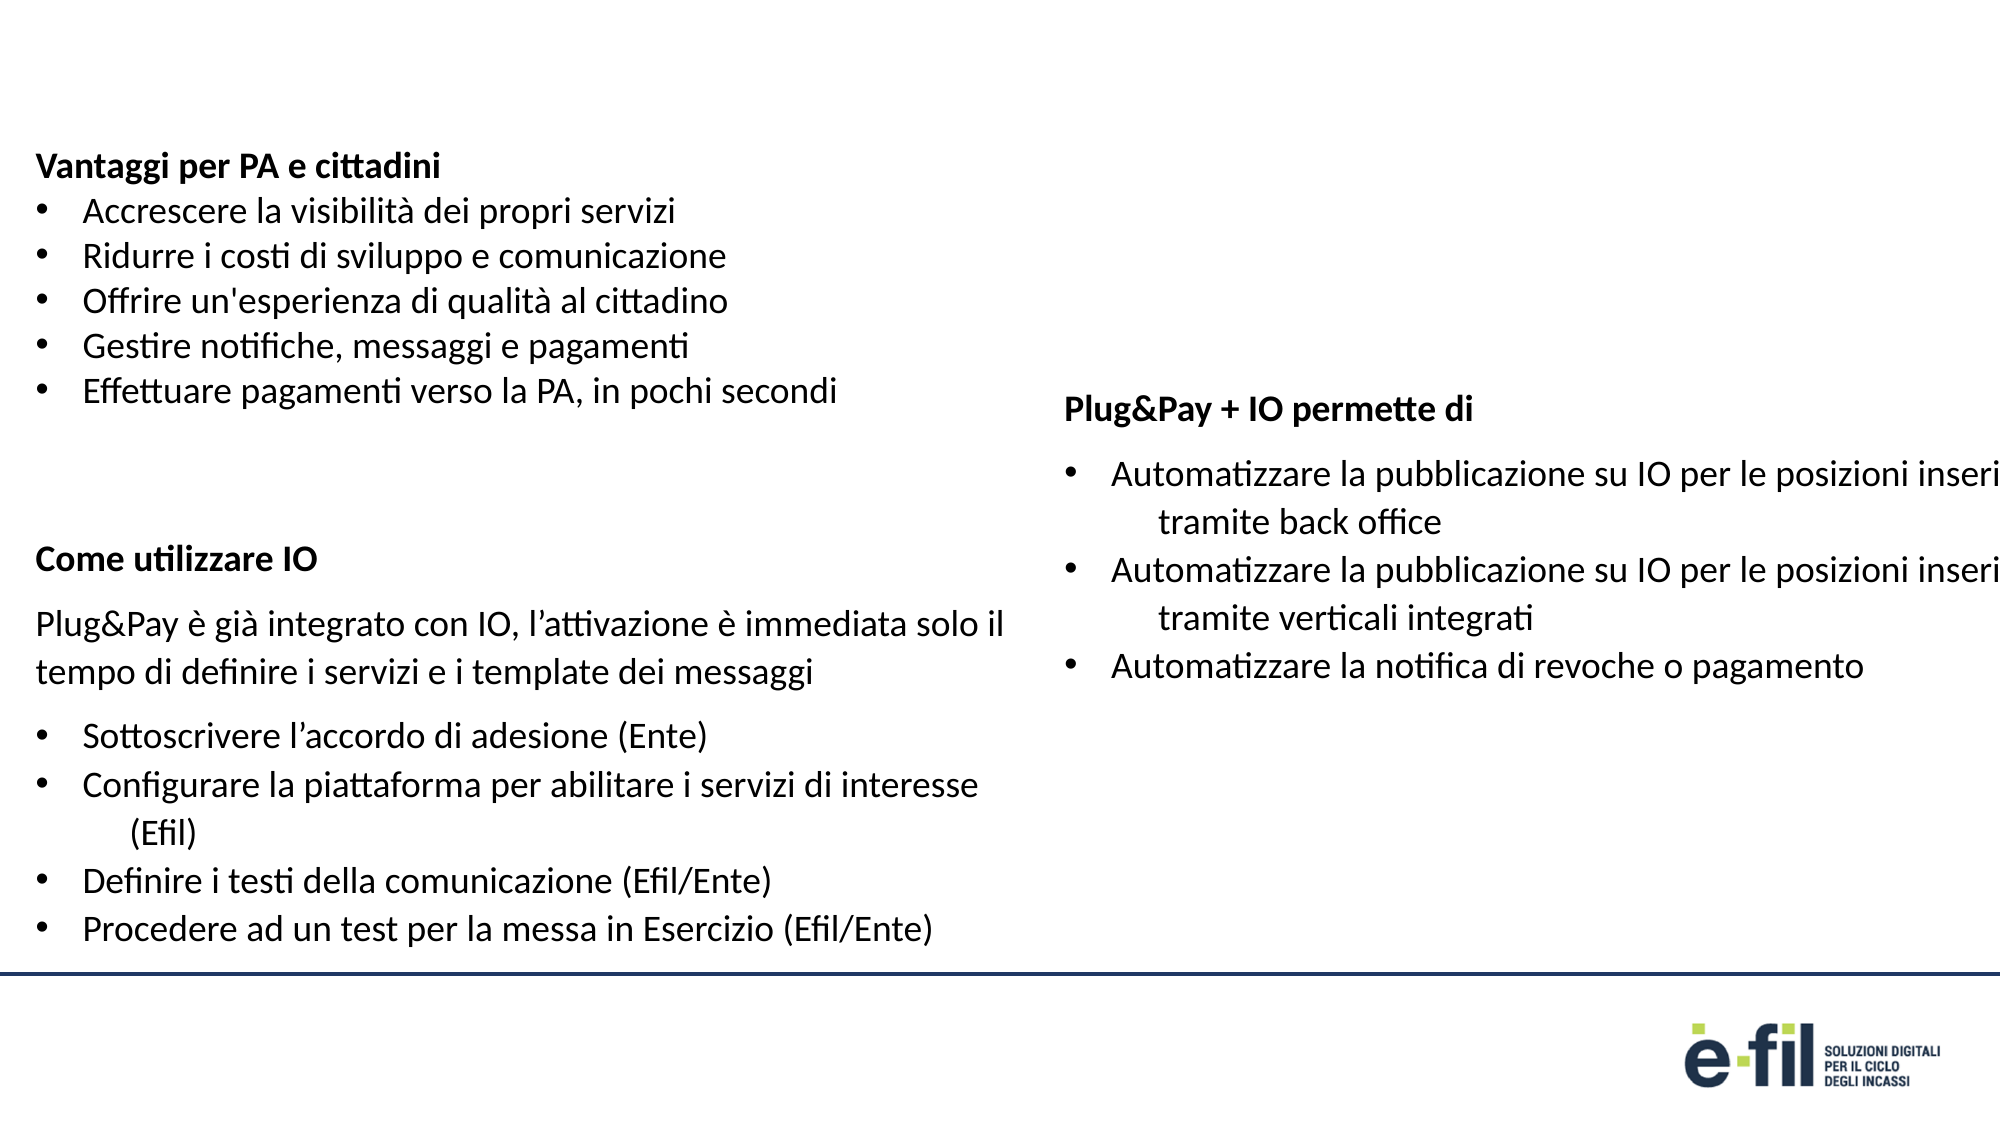

Vantaggi per PA e cittadini
Accrescere la visibilità dei propri servizi
Ridurre i costi di sviluppo e comunicazione
Offrire un'esperienza di qualità al cittadino
Gestire notifiche, messaggi e pagamenti
Effettuare pagamenti verso la PA, in pochi secondi
Plug&Pay + IO permette di
Automatizzare la pubblicazione su IO per le posizioni inserite tramite back office
Automatizzare la pubblicazione su IO per le posizioni inserite tramite verticali integrati
Automatizzare la notifica di revoche o pagamento
Come utilizzare IO
Plug&Pay è già integrato con IO, l’attivazione è immediata solo il tempo di definire i servizi e i template dei messaggi
Sottoscrivere l’accordo di adesione (Ente)
Configurare la piattaforma per abilitare i servizi di interesse (Efil)
Definire i testi della comunicazione (Efil/Ente)
Procedere ad un test per la messa in Esercizio (Efil/Ente)